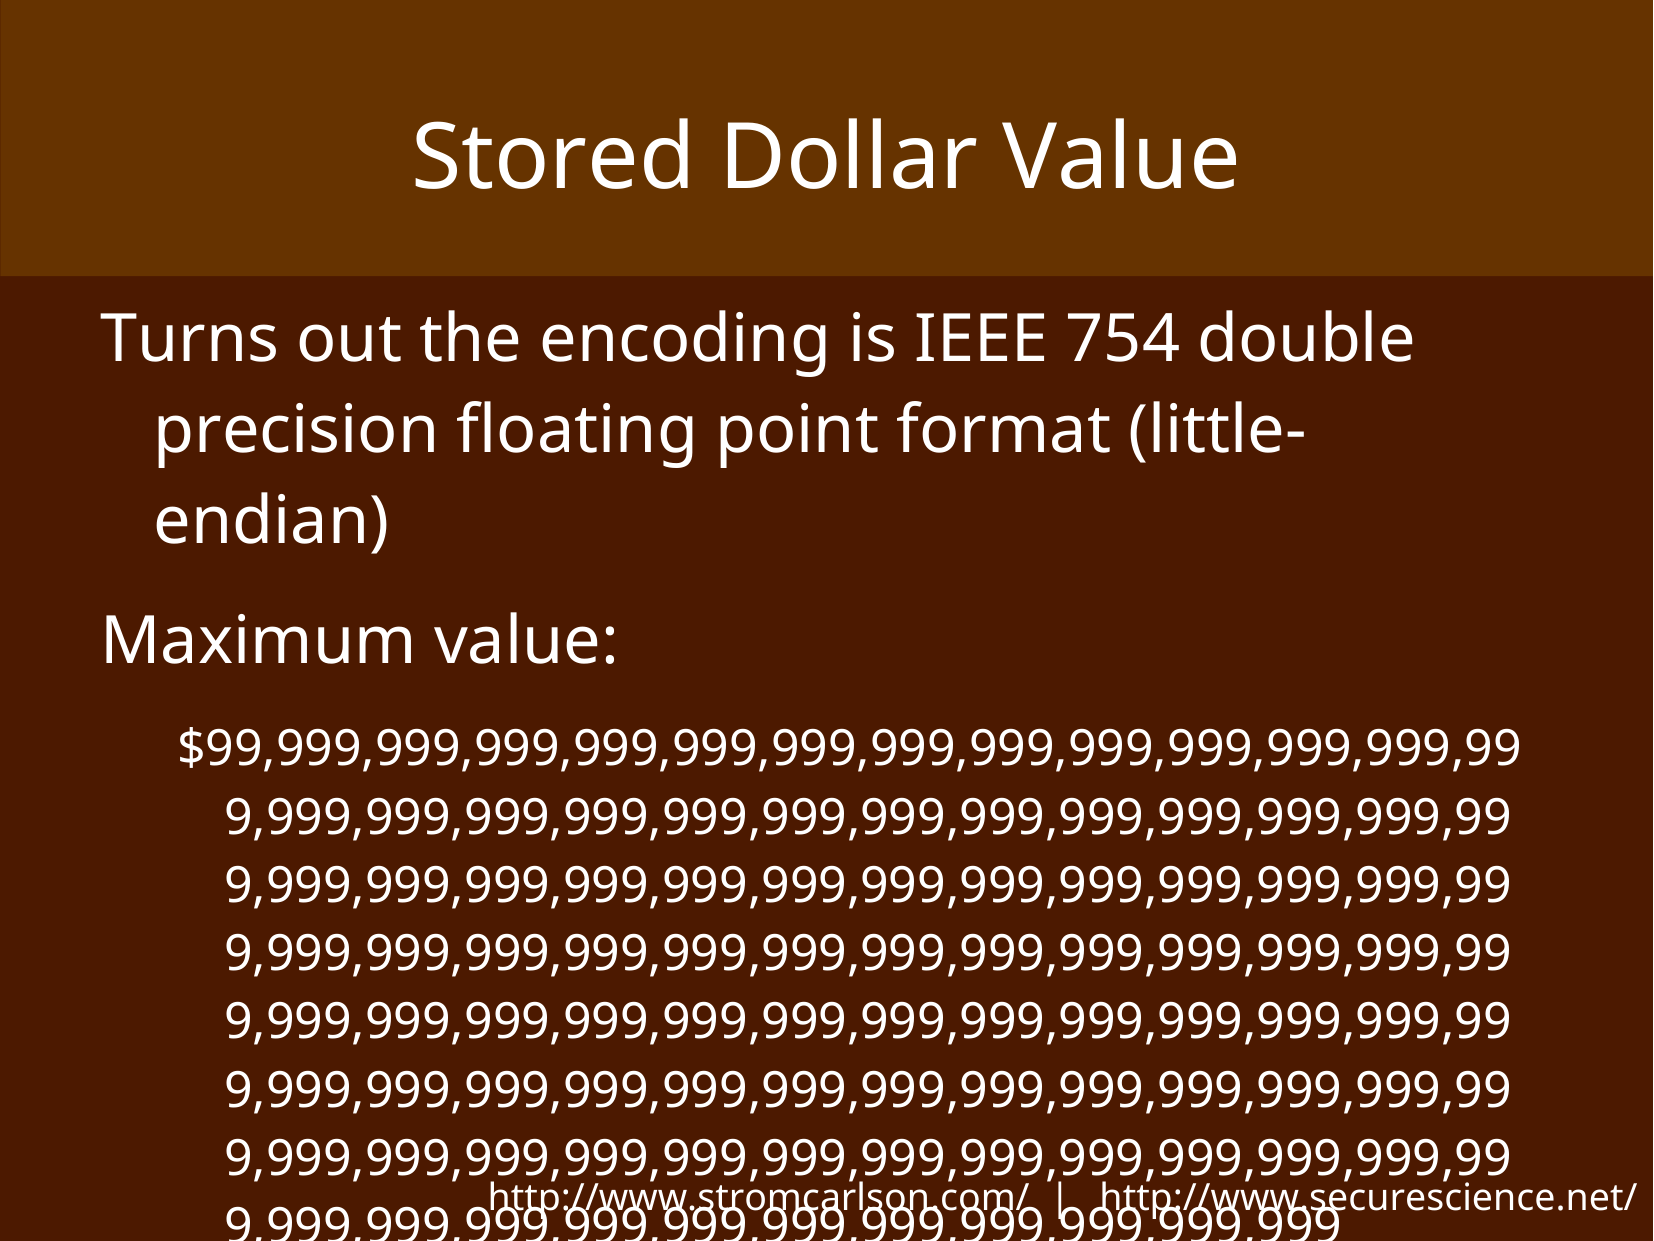

# Stored Dollar Value
Turns out the encoding is IEEE 754 double precision floating point format (little-endian)
Maximum value:
$99,999,999,999,999,999,999,999,999,999,999,999,999,999,999,999,999,999,999,999,999,999,999,999,999,999,999,999,999,999,999,999,999,999,999,999,999,999,999,999,999,999,999,999,999,999,999,999,999,999,999,999,999,999,999,999,999,999,999,999,999,999,999,999,999,999,999,999,999,999,999,999,999,999,999,999,999,999,999,999,999,999,999,999,999,999,999,999,999,999,999,999,999,999,999,999,999,999,999,999,999,999,999
That's (1E308 - 1) for all you slow counters ;)